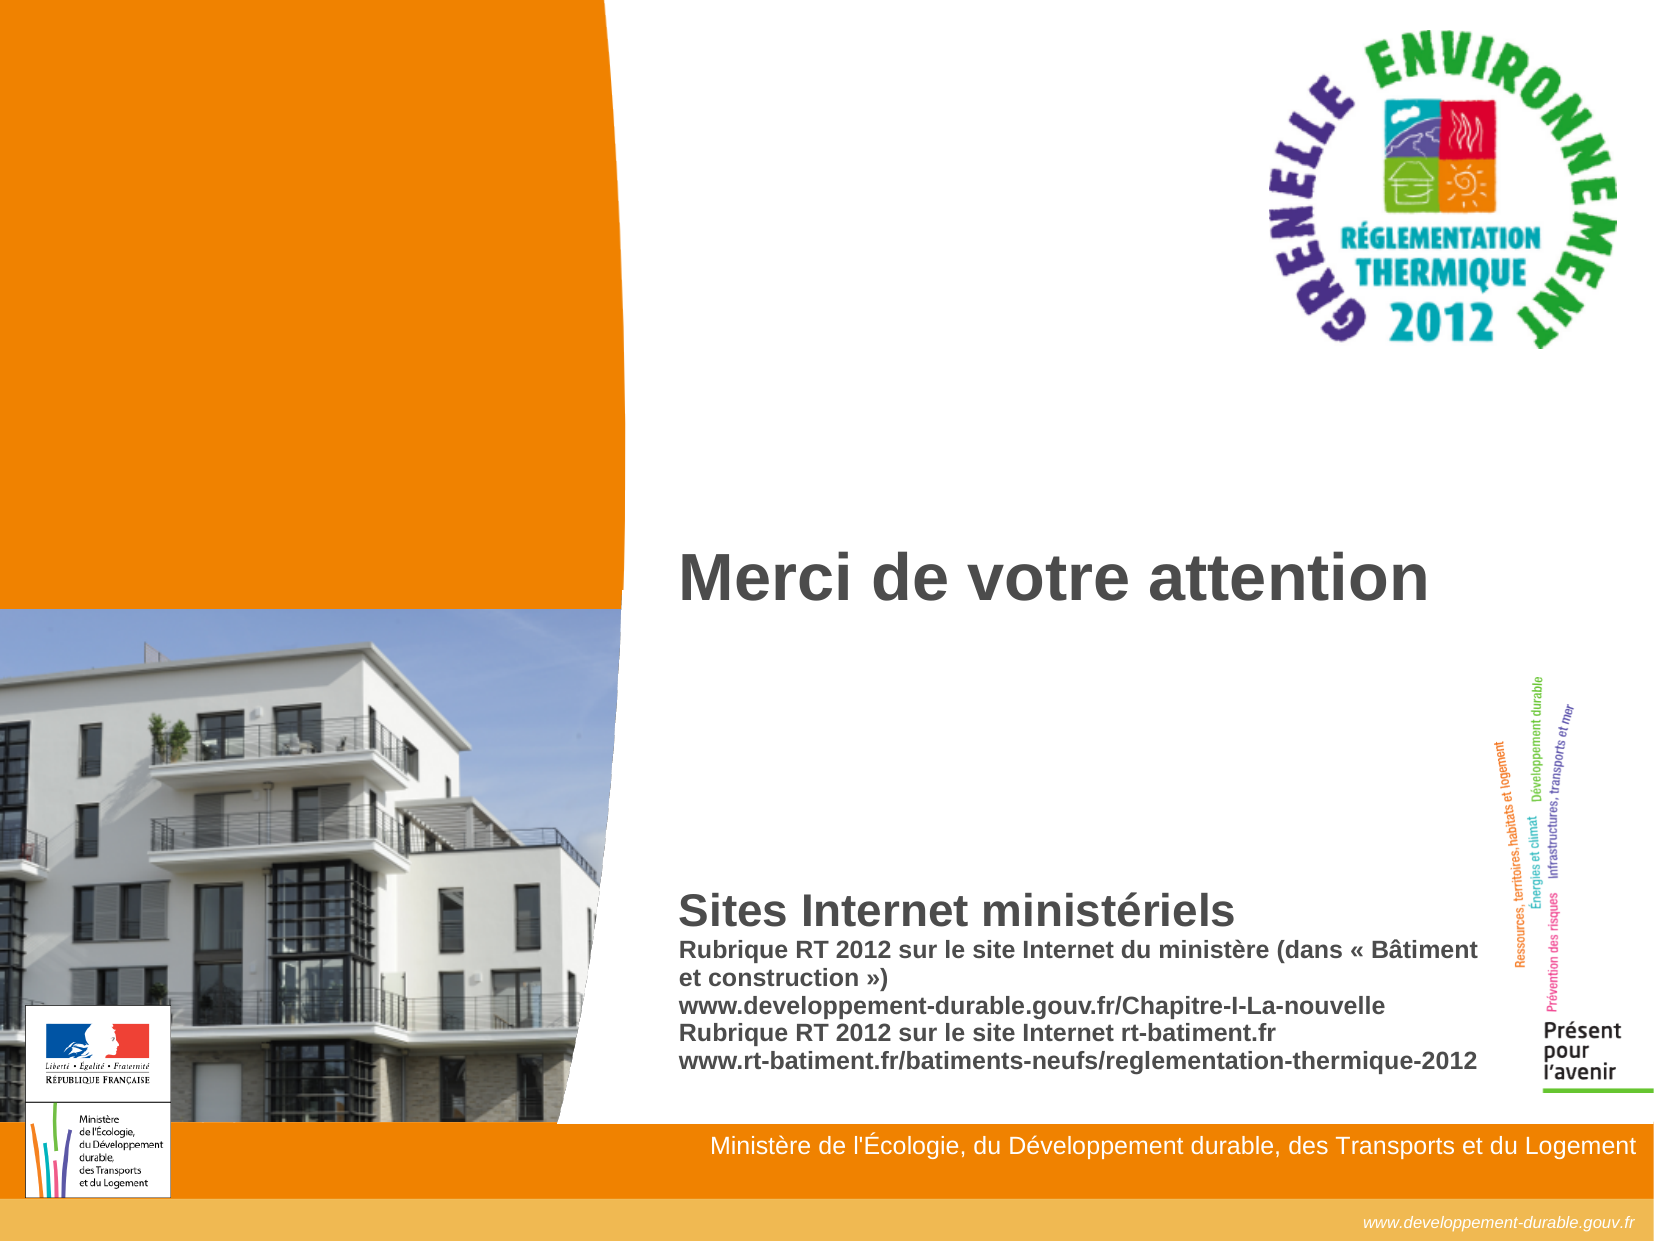

# Merci de votre attention Sites Internet ministériels Rubrique RT 2012 sur le site Internet du ministère (dans « Bâtiment et construction ») www.developpement-durable.gouv.fr/Chapitre-I-La-nouvelle Rubrique RT 2012 sur le site Internet rt-batiment.fr www.rt-batiment.fr/batiments-neufs/reglementation-thermique-2012
27 septembre 2010
Ministère de l'Écologie, du Développement durable, des Transports et du Logement
www.developpement-durable.gouv.fr